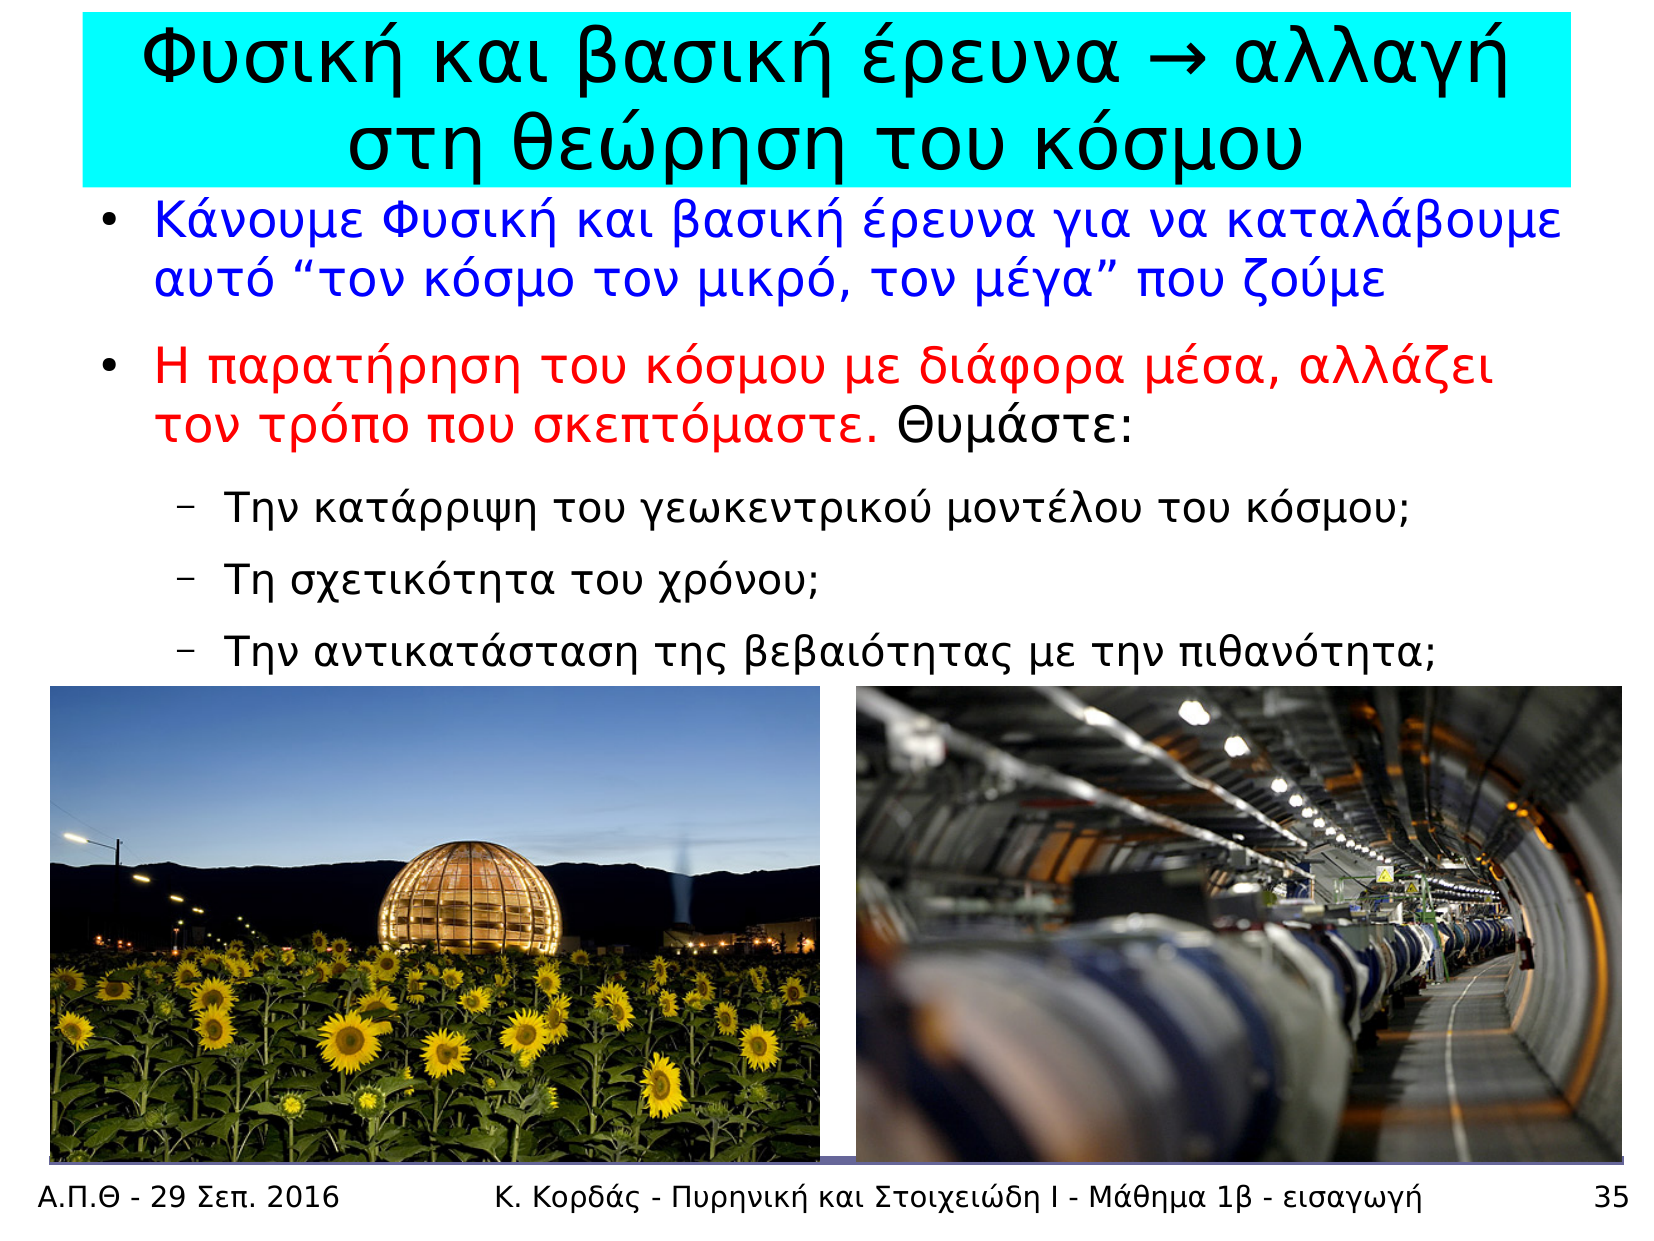

# Φυσική και βασική έρευνα → αλλαγή στη θεώρηση του κόσμου
Κάνουμε Φυσική και βασική έρευνα για να καταλάβουμε αυτό “τον κόσμο τον μικρό, τον μέγα” που ζούμε
Η παρατήρηση του κόσμου με διάφορα μέσα, αλλάζει τον τρόπο που σκεπτόμαστε. Θυμάστε:
Την κατάρριψη του γεωκεντρικού μοντέλου του κόσμου;
Τη σχετικότητα του χρόνου;
Την αντικατάσταση της βεβαιότητας με την πιθανότητα;
Α.Π.Θ - 29 Σεπ. 2016
Κ. Κορδάς - Πυρηνική και Στοιχειώδη Ι - Μάθημα 1β - εισαγωγή
35